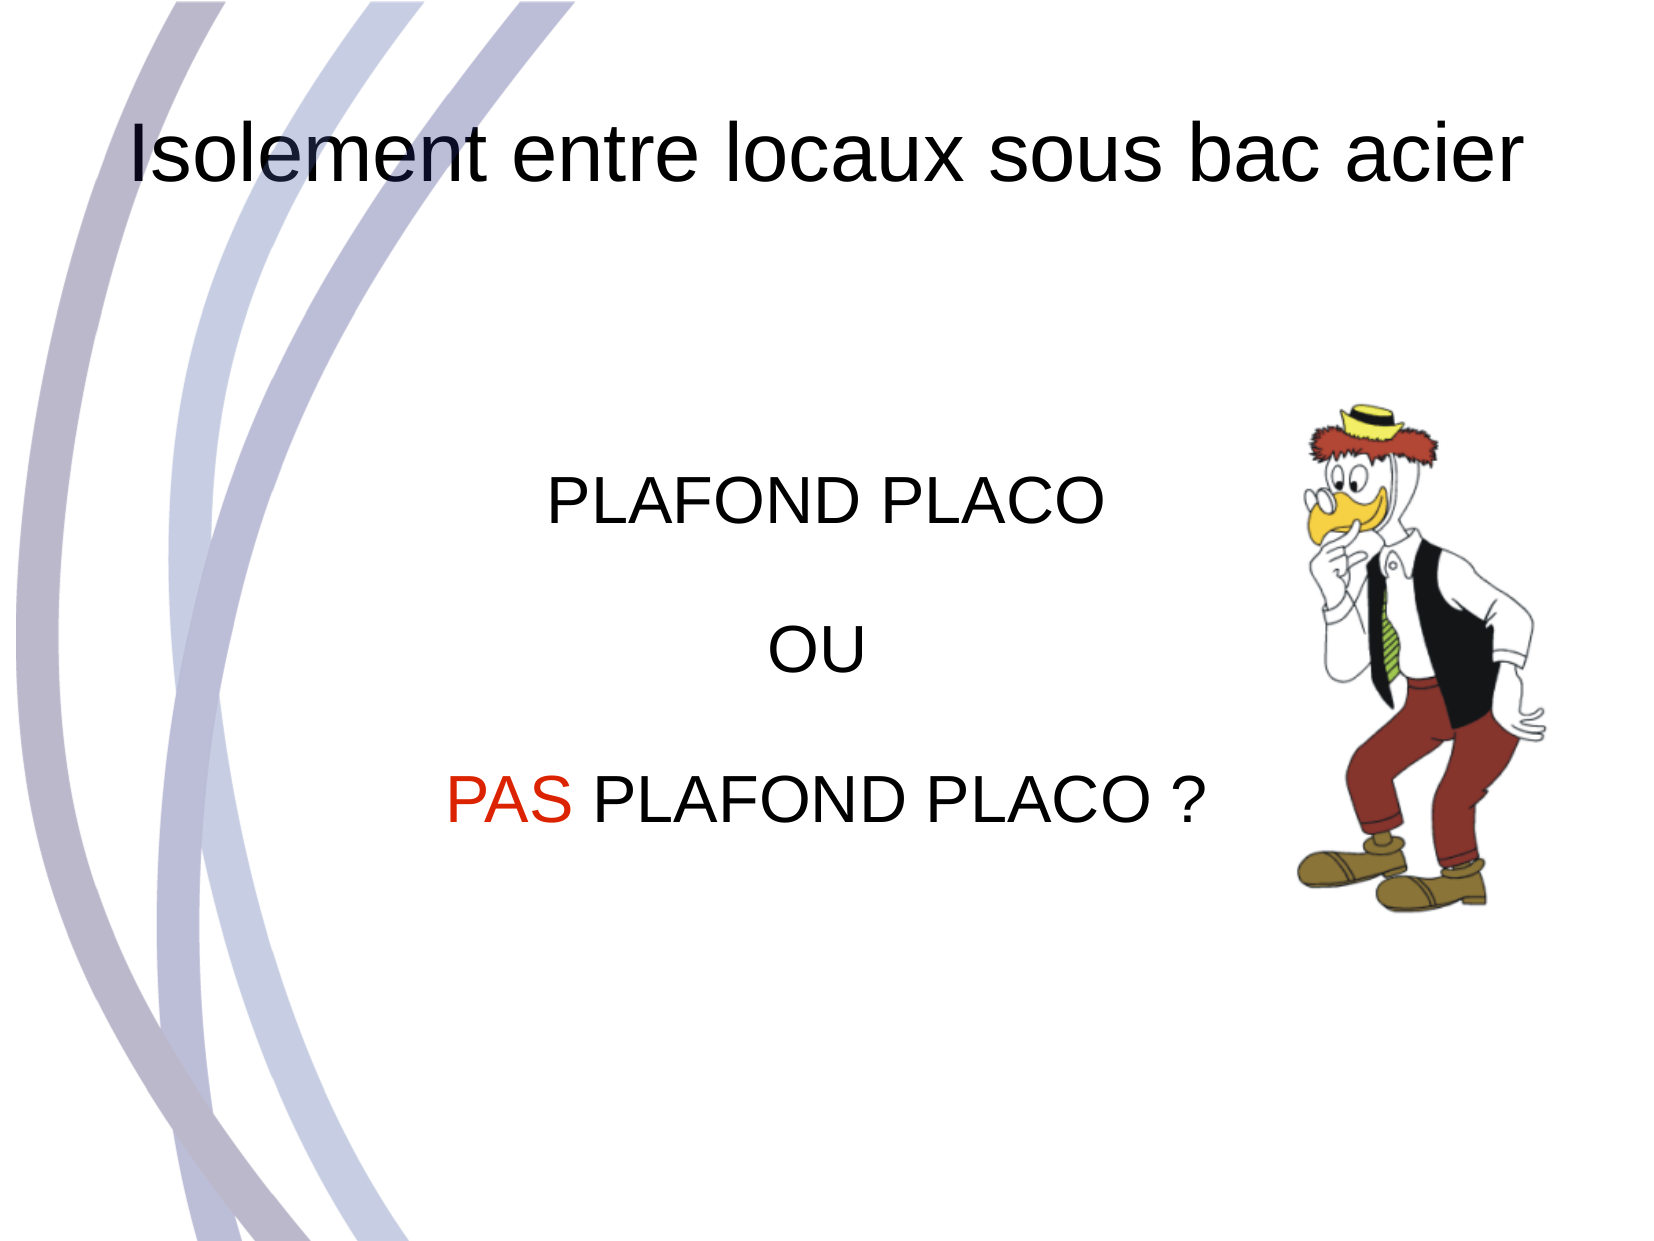

# Isolement entre locaux sous bac acier
PLAFOND PLACO
OU
PAS PLAFOND PLACO ?